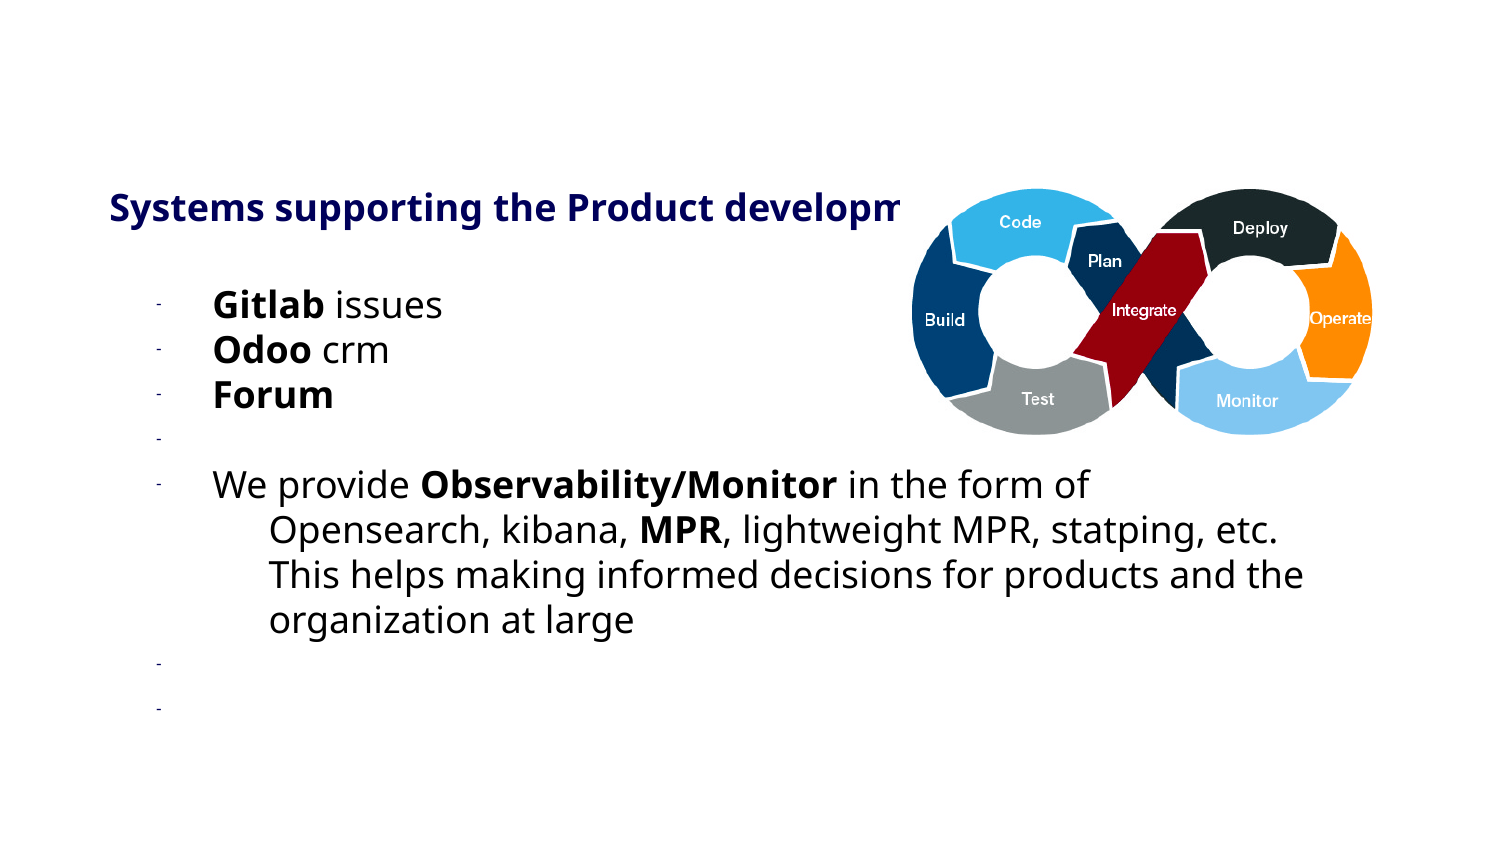

# Systems supporting the Product development Feedback loops
Gitlab issues
Odoo crm
Forum
We provide Observability/Monitor in the form of Opensearch, kibana, MPR, lightweight MPR, statping, etc. This helps making informed decisions for products and the organization at large